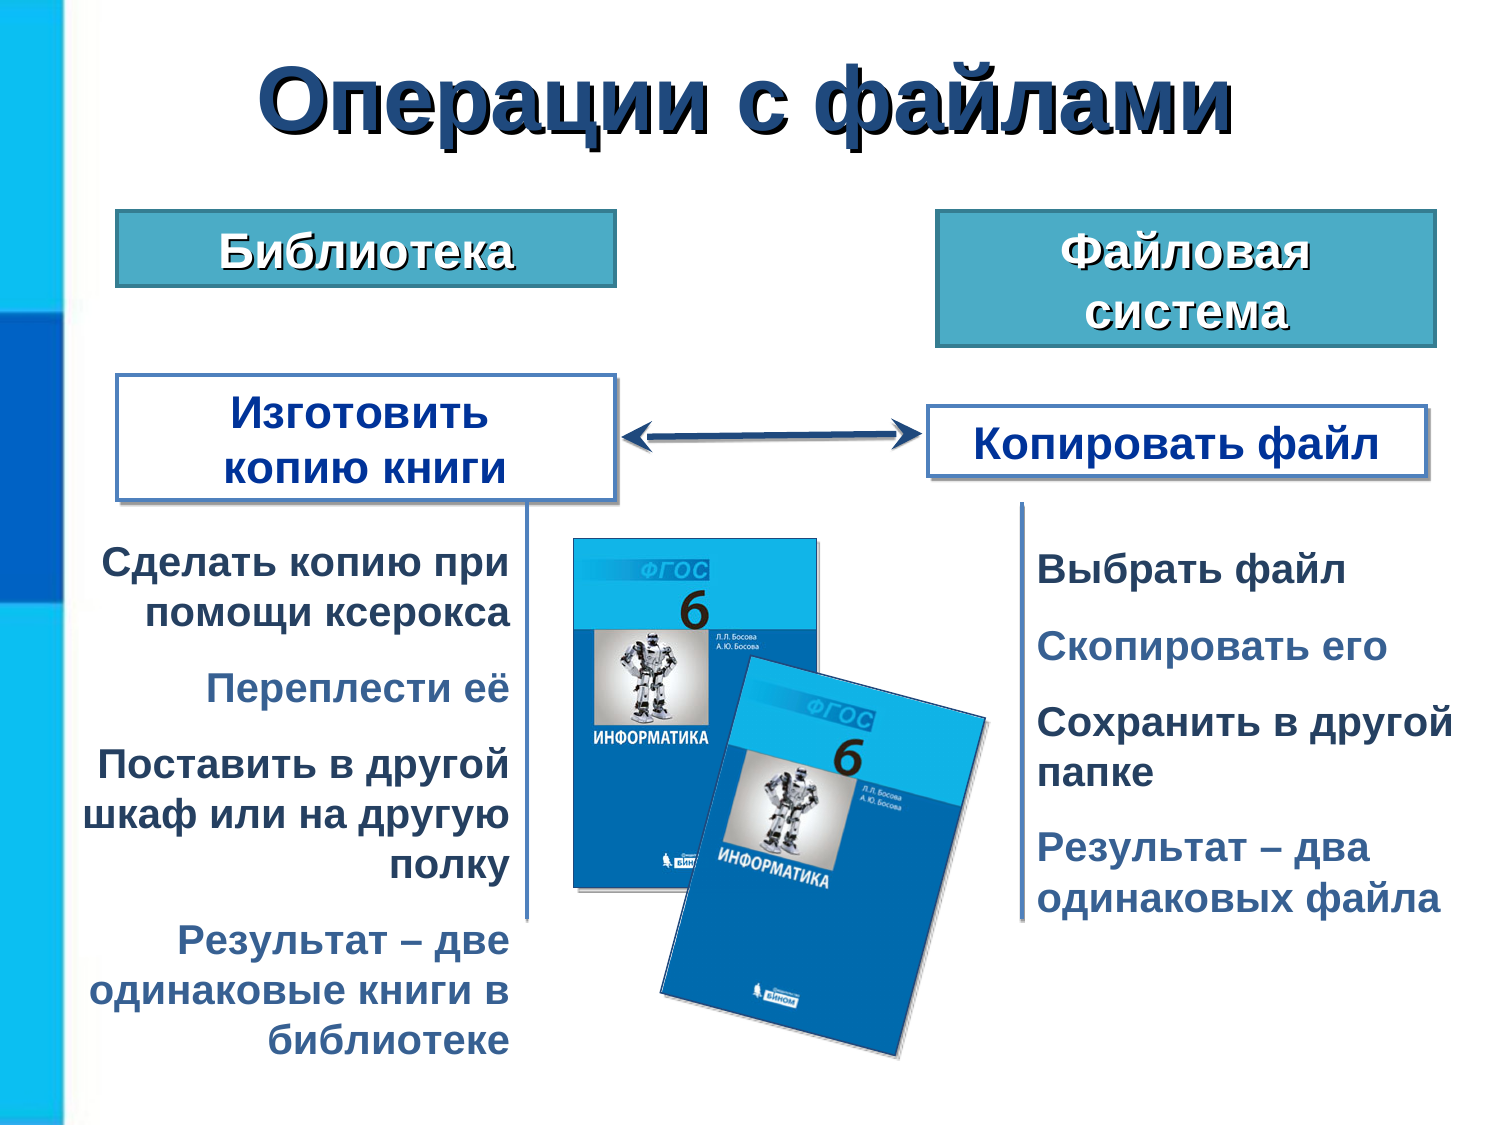

# Операции с файлами
Библиотека
Файловая система
Изготовить
копию книги
Копировать файл
Сделать копию при помощи ксерокса
Переплести её
Поставить в другой шкаф или на другую полку
Результат – две одинаковые книги в библиотеке
Выбрать файл
Скопировать его
Сохранить в другой папке
Результат – два одинаковых файла